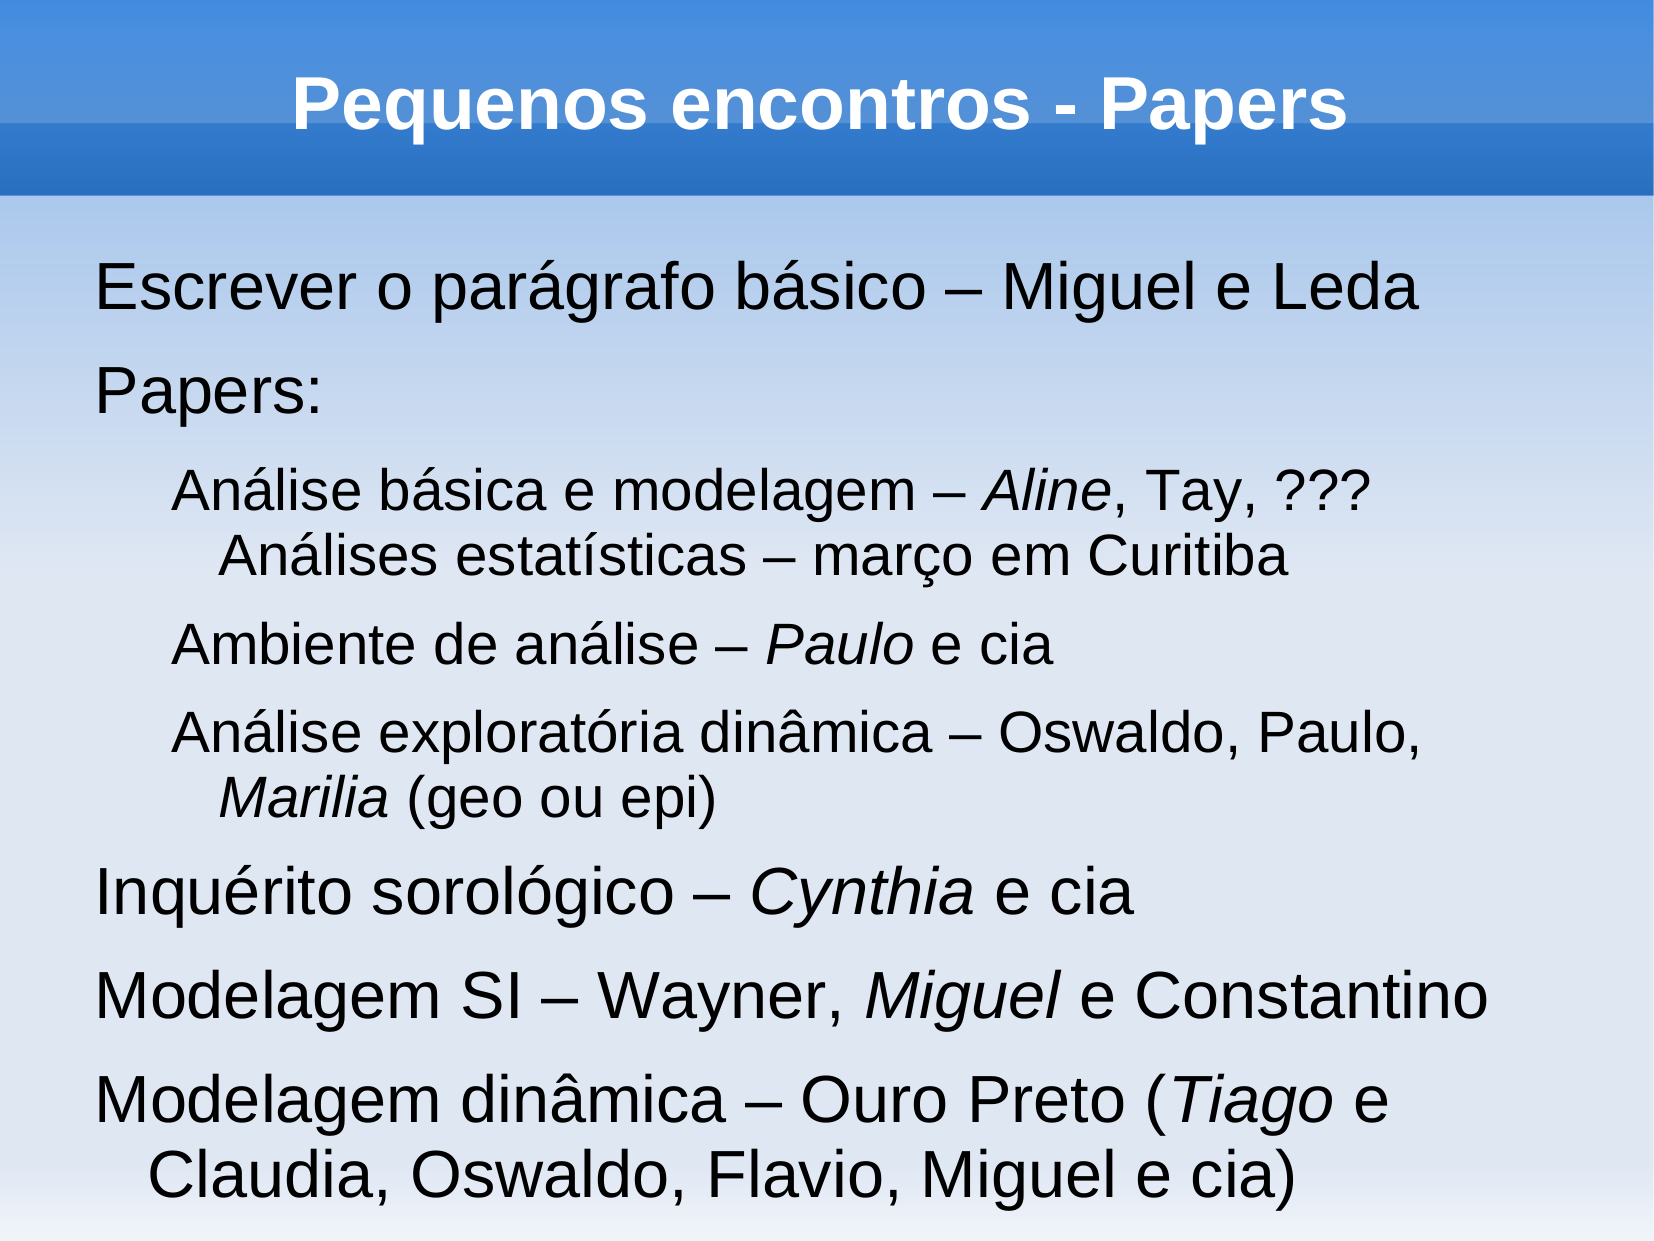

# Pequenos encontros - Papers
Escrever o parágrafo básico – Miguel e Leda
Papers:
Análise básica e modelagem – Aline, Tay, ???Análises estatísticas – março em Curitiba
Ambiente de análise – Paulo e cia
Análise exploratória dinâmica – Oswaldo, Paulo, Marilia (geo ou epi)
Inquérito sorológico – Cynthia e cia
Modelagem SI – Wayner, Miguel e Constantino
Modelagem dinâmica – Ouro Preto (Tiago e Claudia, Oswaldo, Flavio, Miguel e cia)